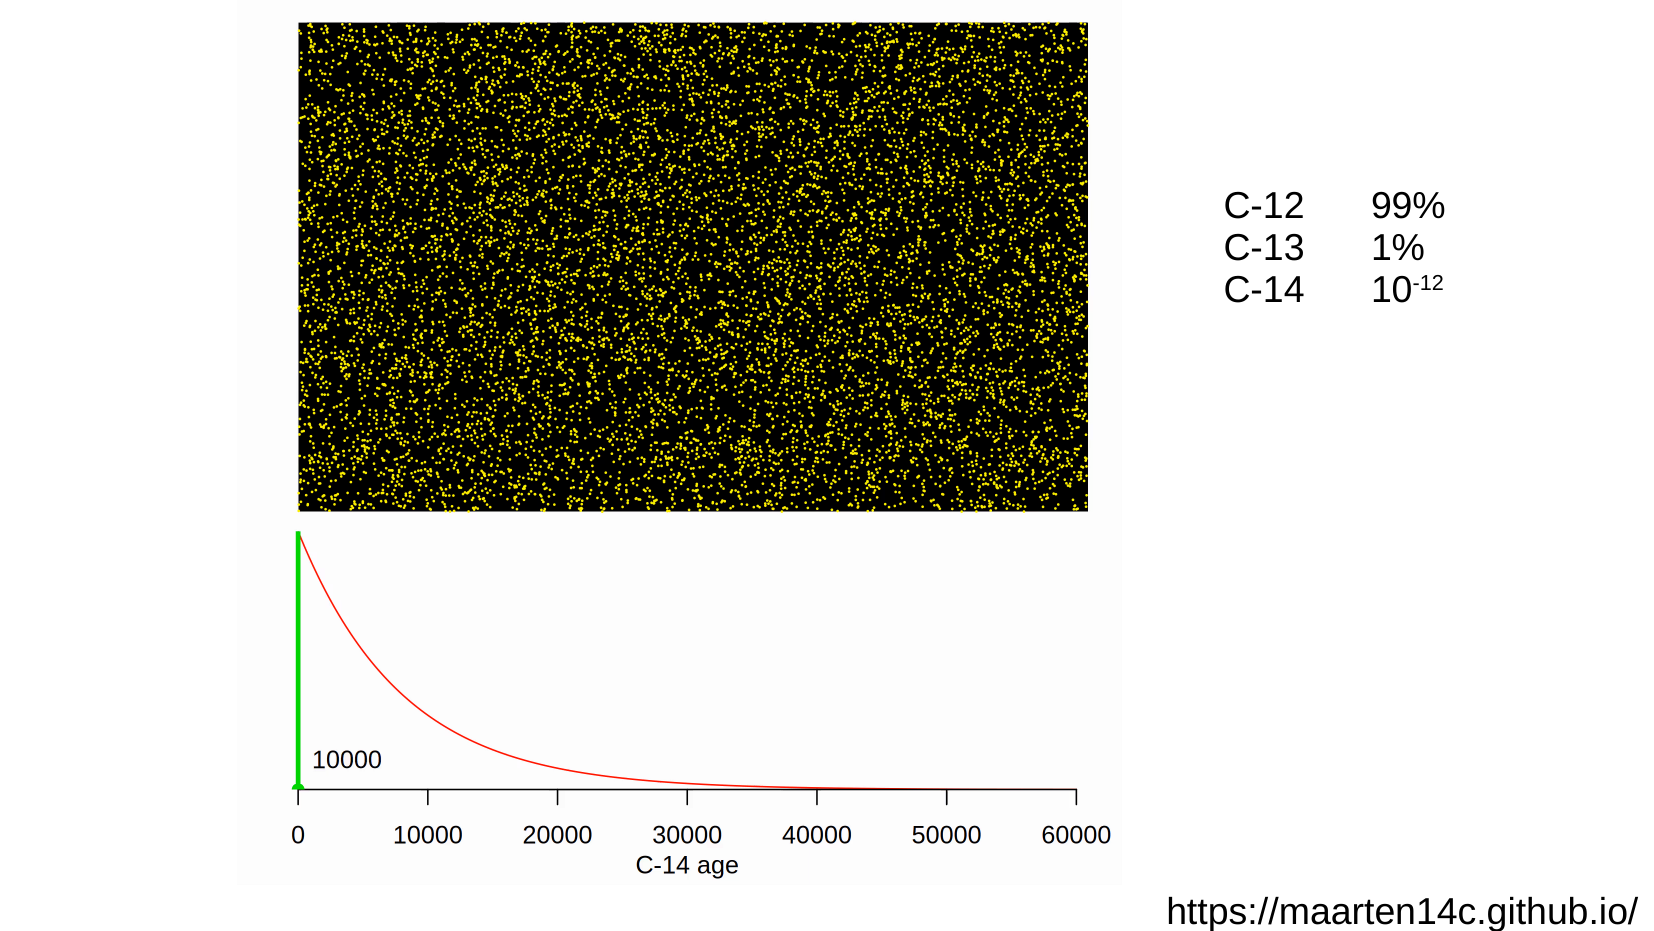

C-12	99%
C-13	1%
C-14	10-12
https://maarten14c.github.io/